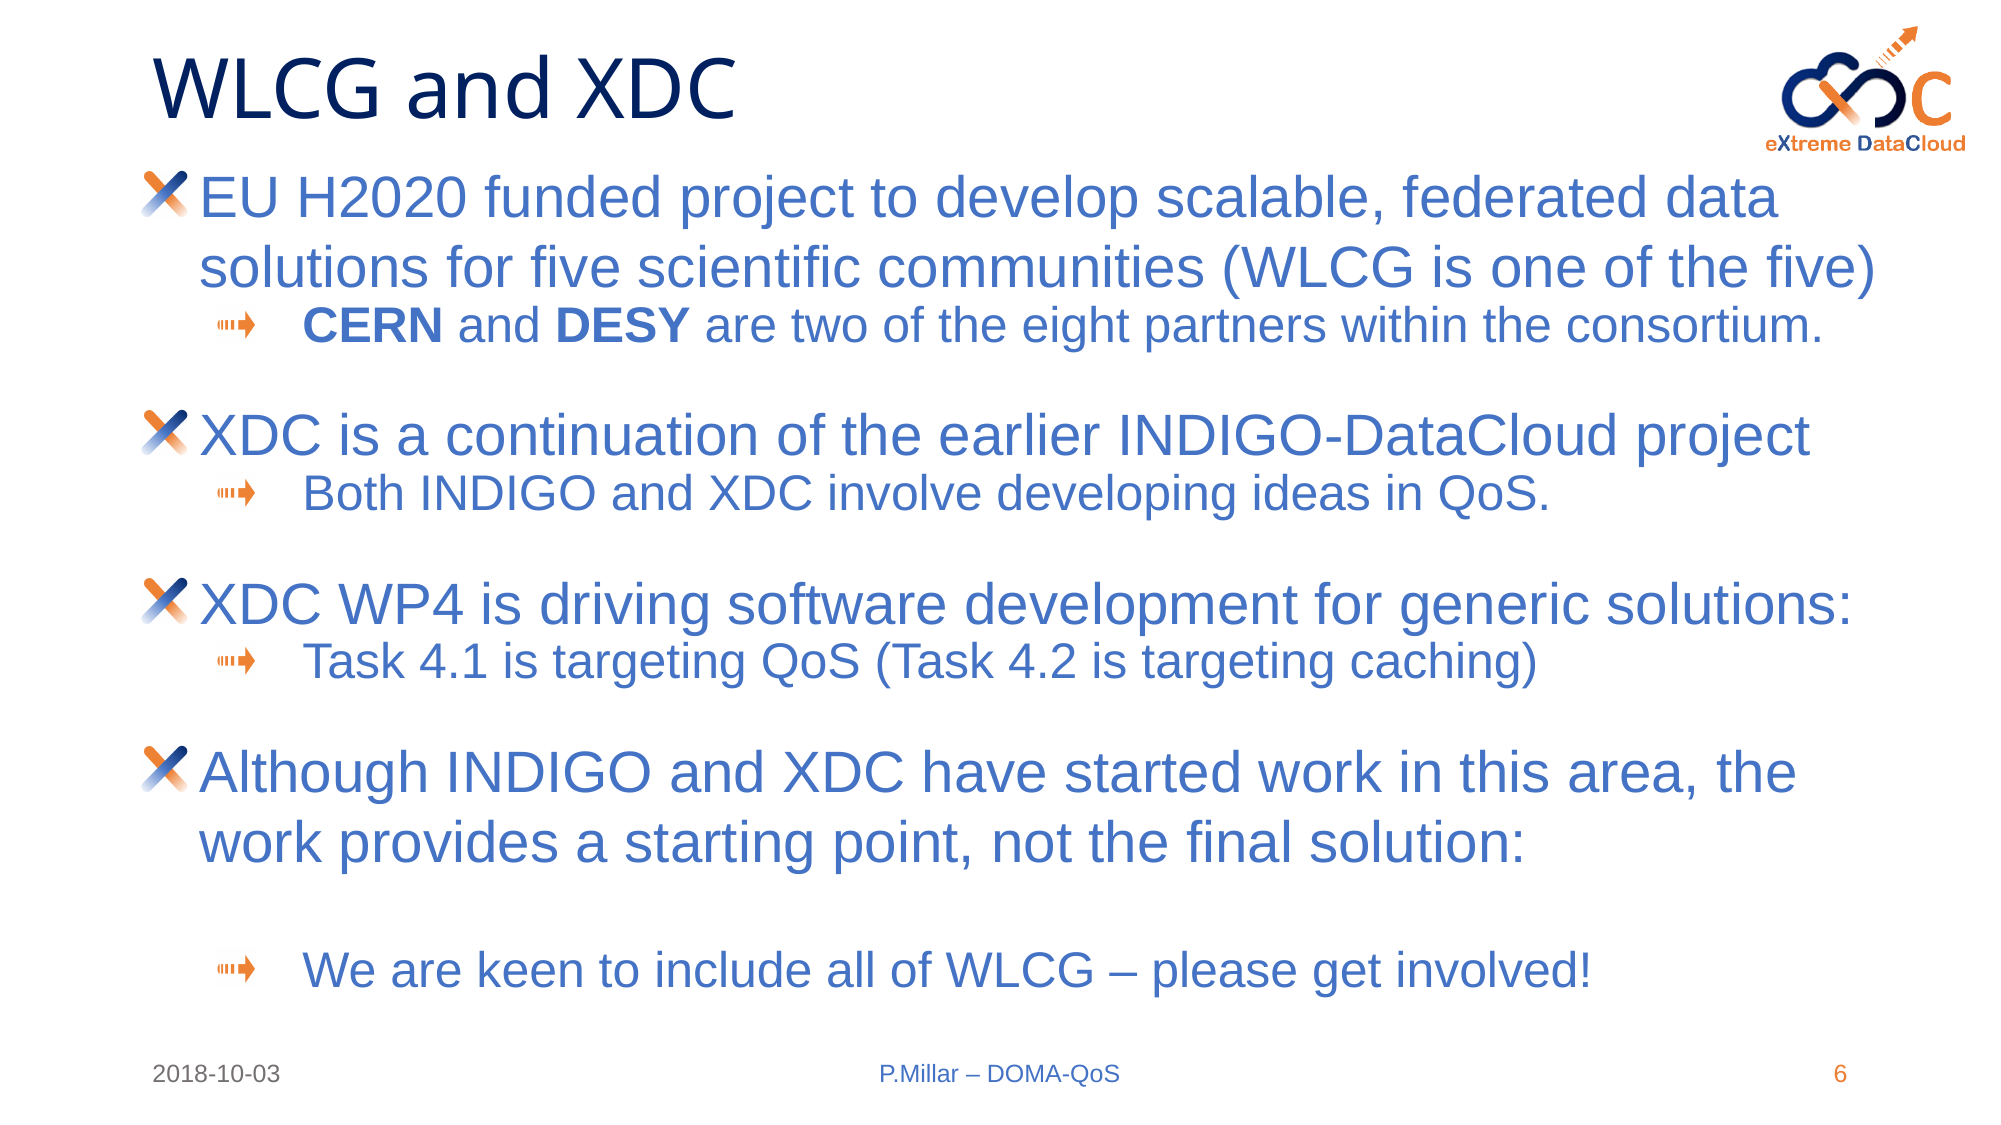

# WLCG and XDC
EU H2020 funded project to develop scalable, federated data solutions for five scientific communities (WLCG is one of the five)
CERN and DESY are two of the eight partners within the consortium.
XDC is a continuation of the earlier INDIGO-DataCloud project
Both INDIGO and XDC involve developing ideas in QoS.
XDC WP4 is driving software development for generic solutions:
Task 4.1 is targeting QoS (Task 4.2 is targeting caching)
Although INDIGO and XDC have started work in this area, the work provides a starting point, not the final solution:
We are keen to include all of WLCG – please get involved!
2018-10-03
P.Millar – DOMA-QoS